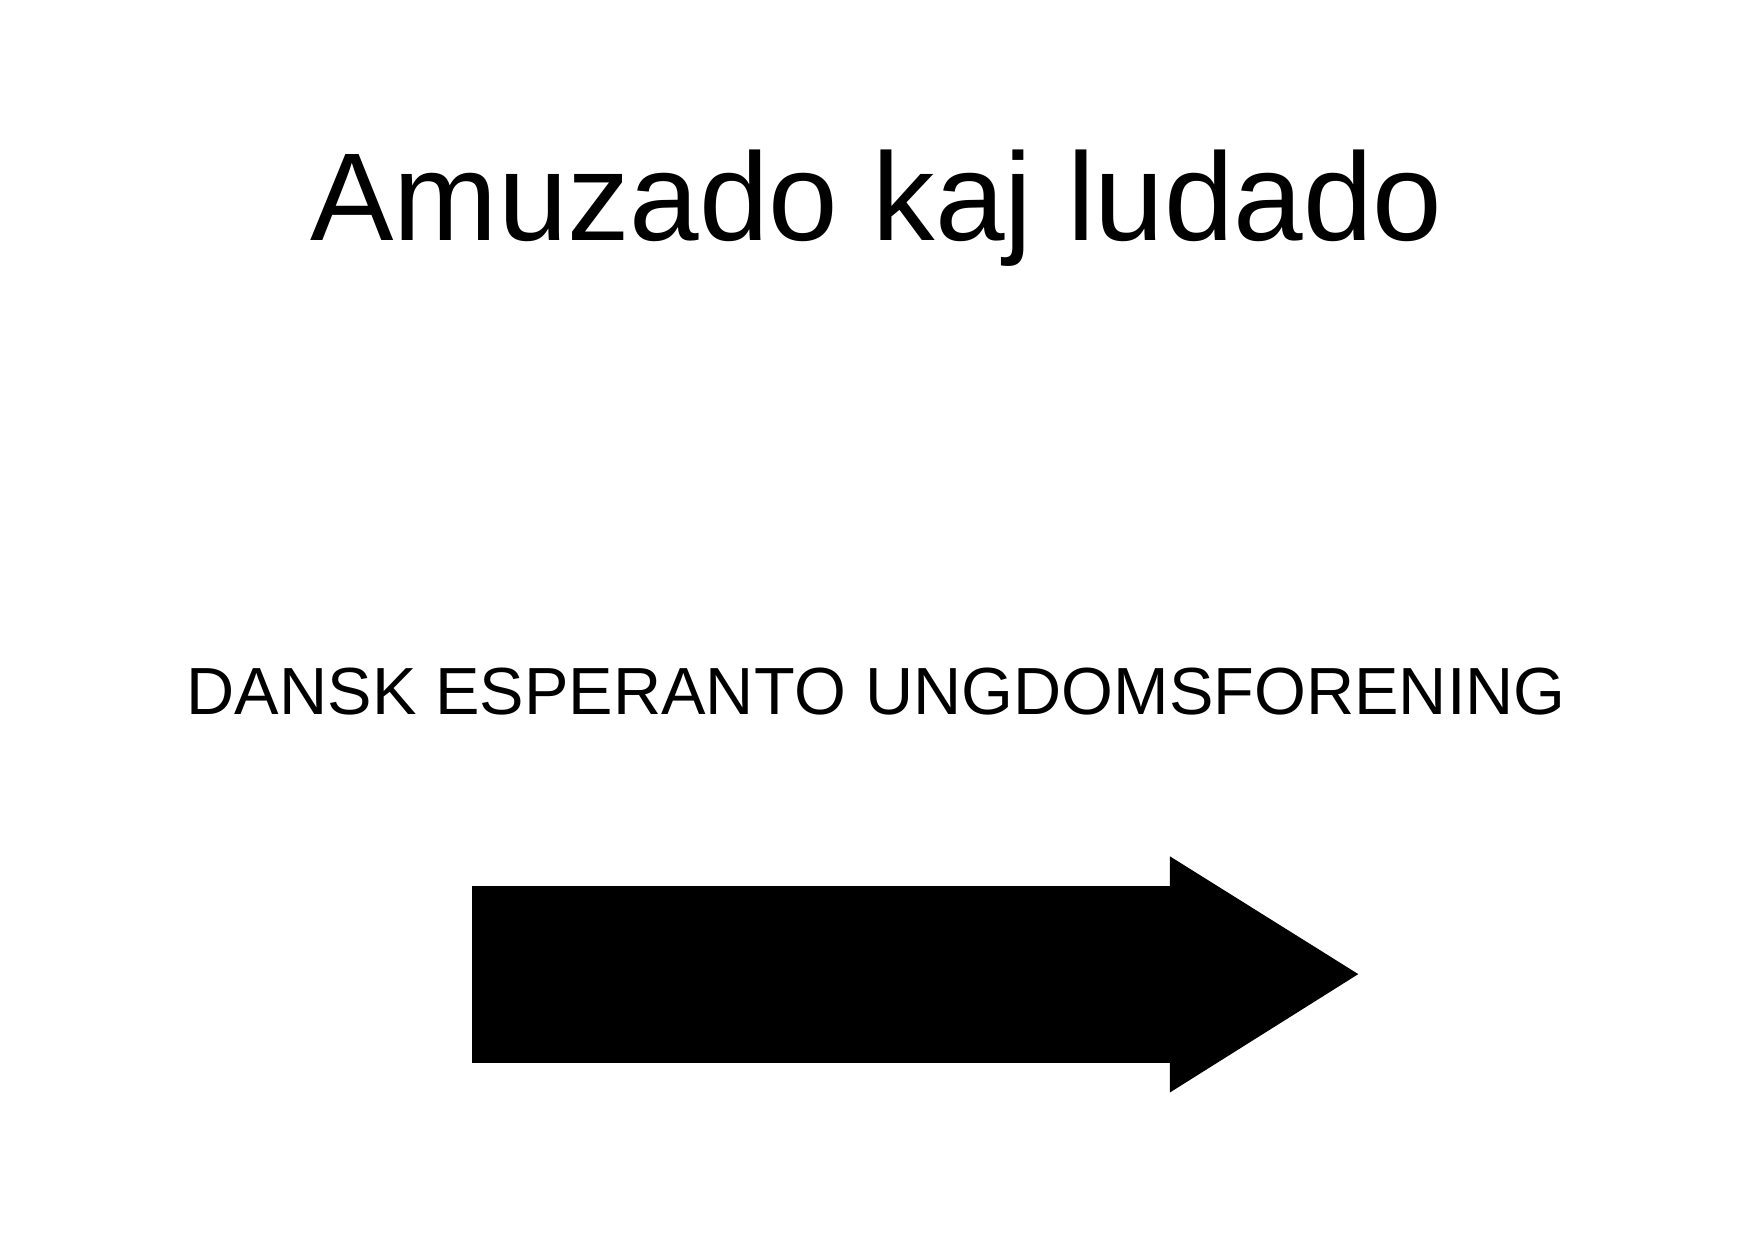

# Amuzado kaj ludado
DANSK ESPERANTO UNGDOMSFORENING